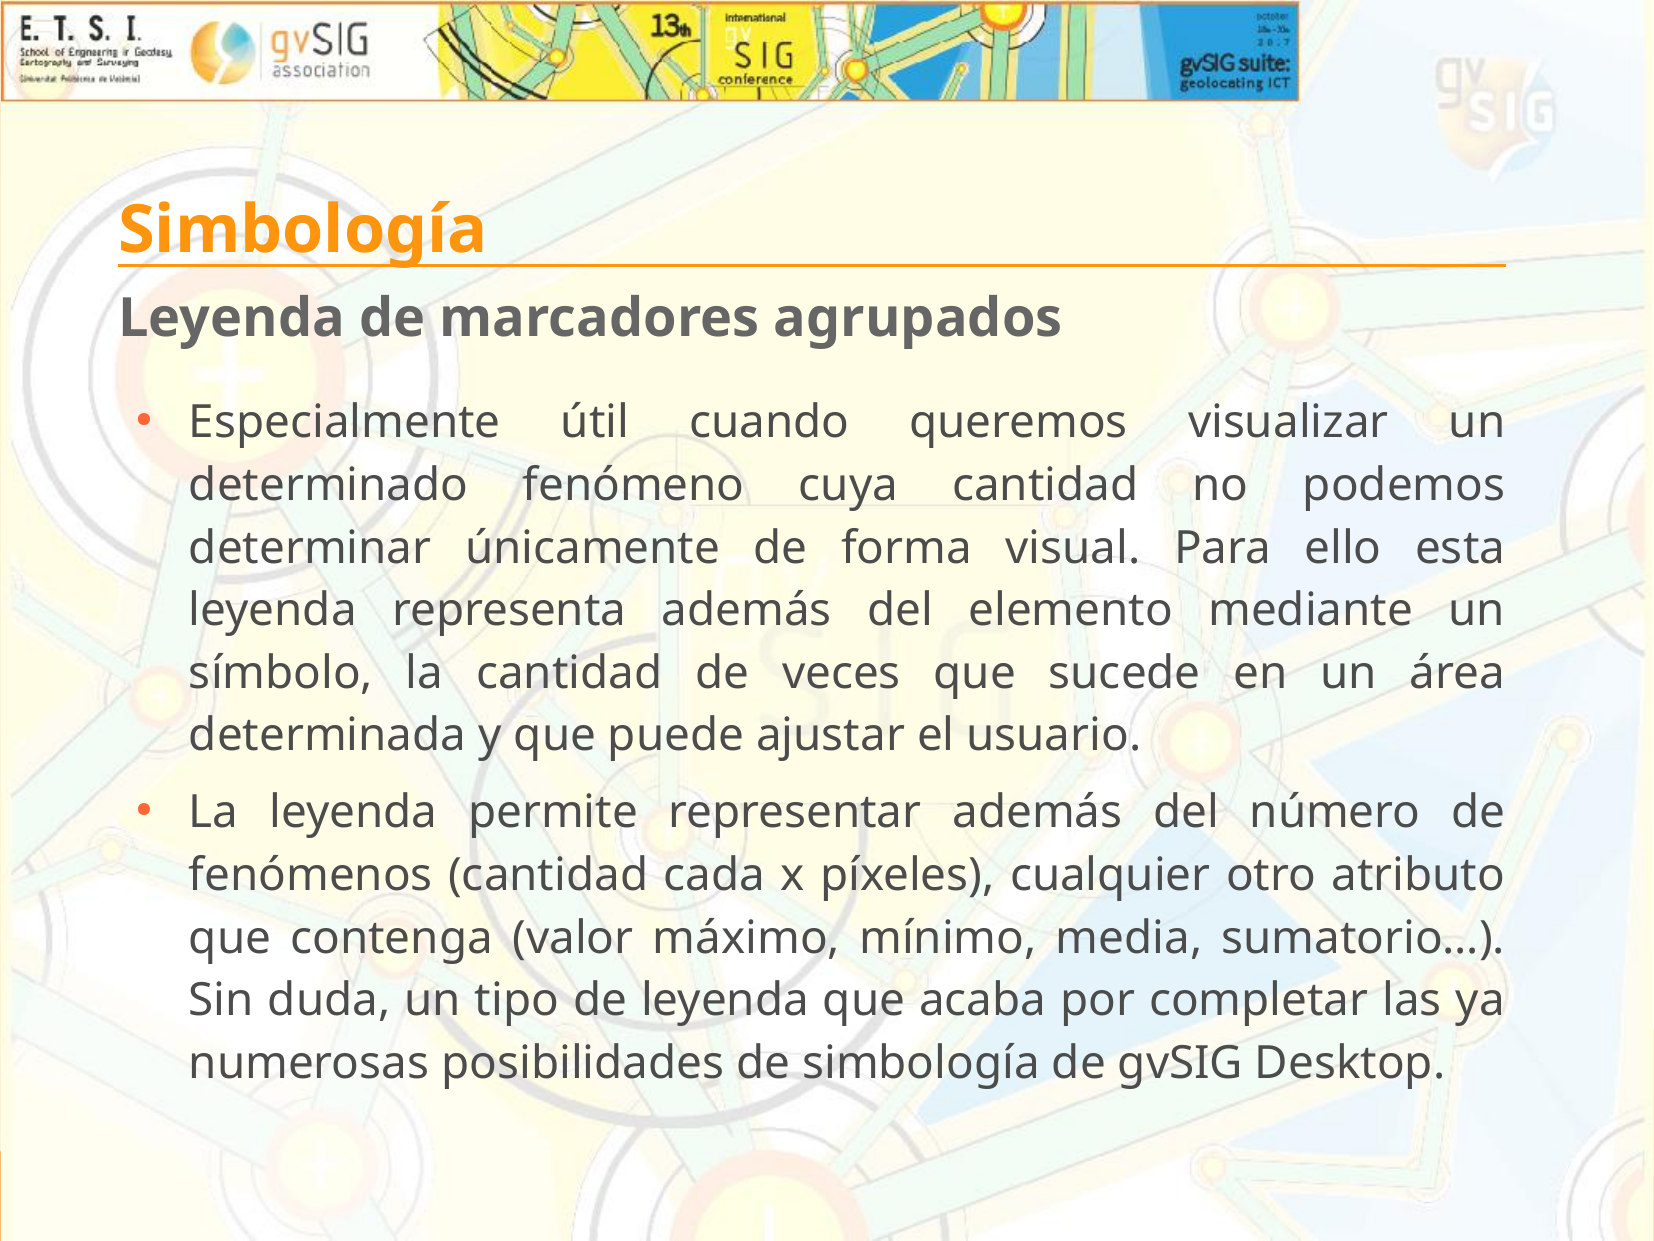

# Simbología
Leyenda de marcadores agrupados
Especialmente útil cuando queremos visualizar un determinado fenómeno cuya cantidad no podemos determinar únicamente de forma visual. Para ello esta leyenda representa además del elemento mediante un símbolo, la cantidad de veces que sucede en un área determinada y que puede ajustar el usuario.
La leyenda permite representar además del número de fenómenos (cantidad cada x píxeles), cualquier otro atributo que contenga (valor máximo, mínimo, media, sumatorio…). Sin duda, un tipo de leyenda que acaba por completar las ya numerosas posibilidades de simbología de gvSIG Desktop.